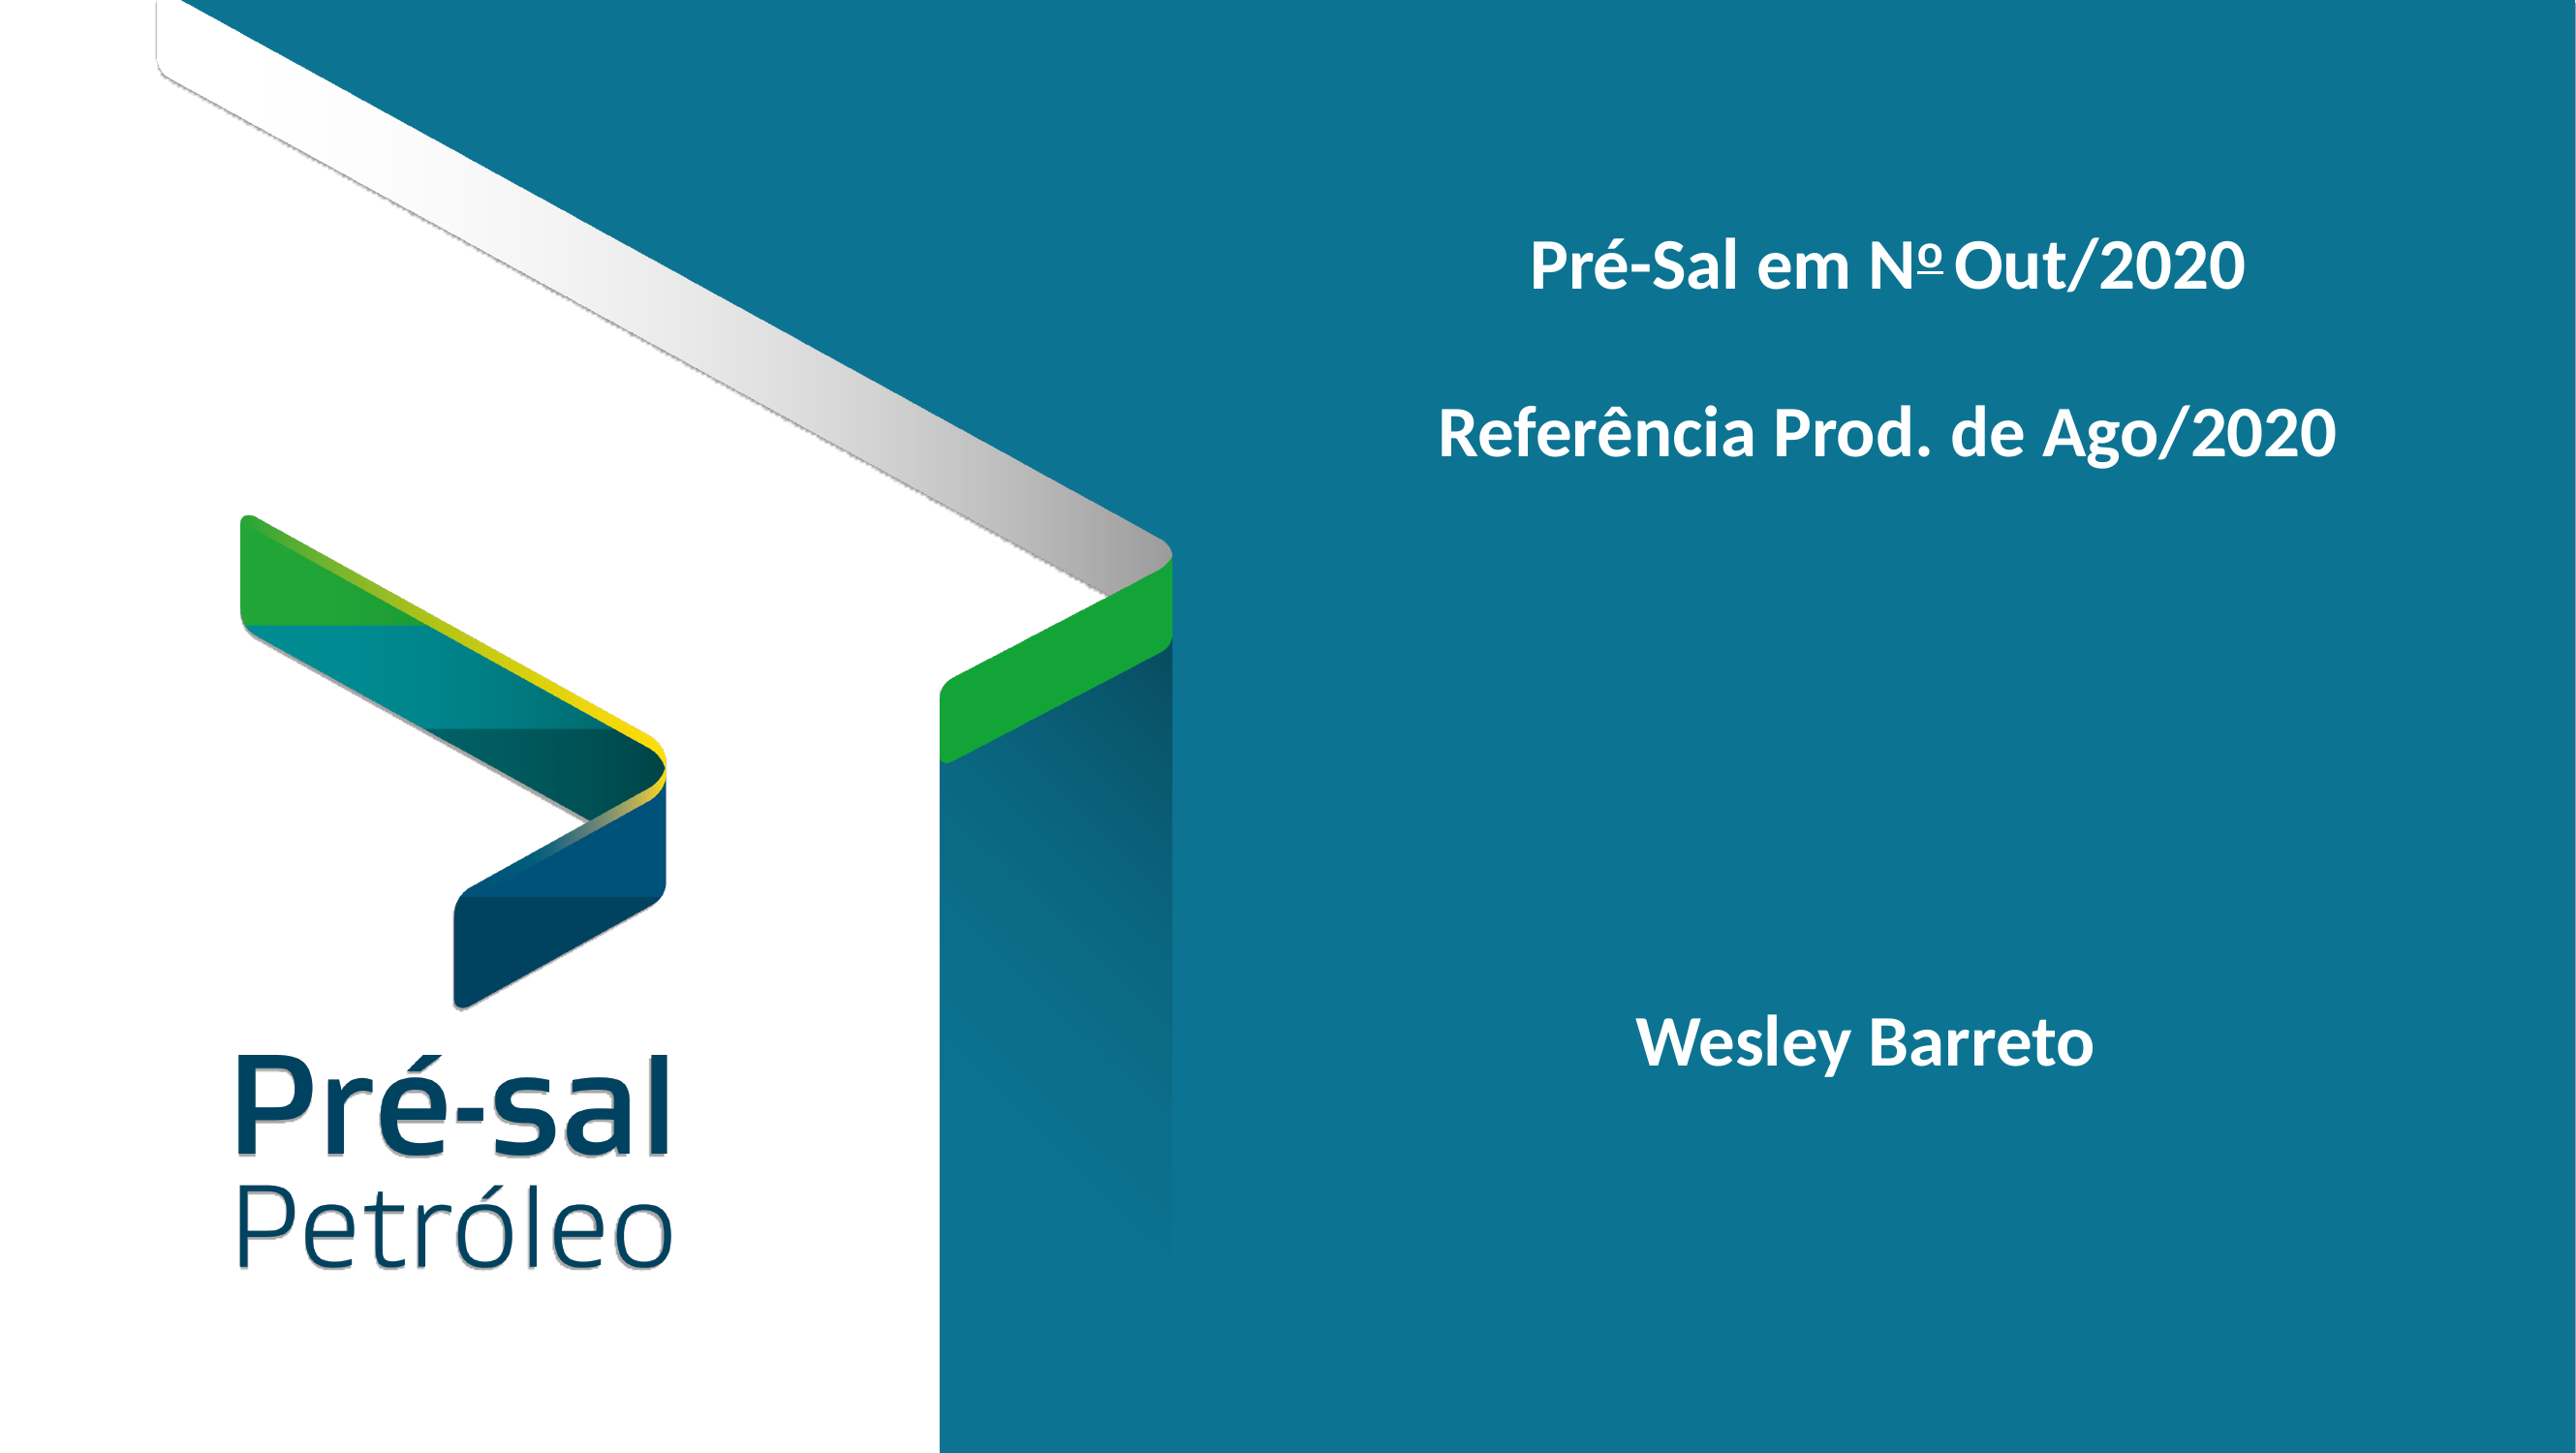

Pré-Sal em No Out/2020
Referência Prod. de Ago/2020
Wesley Barreto